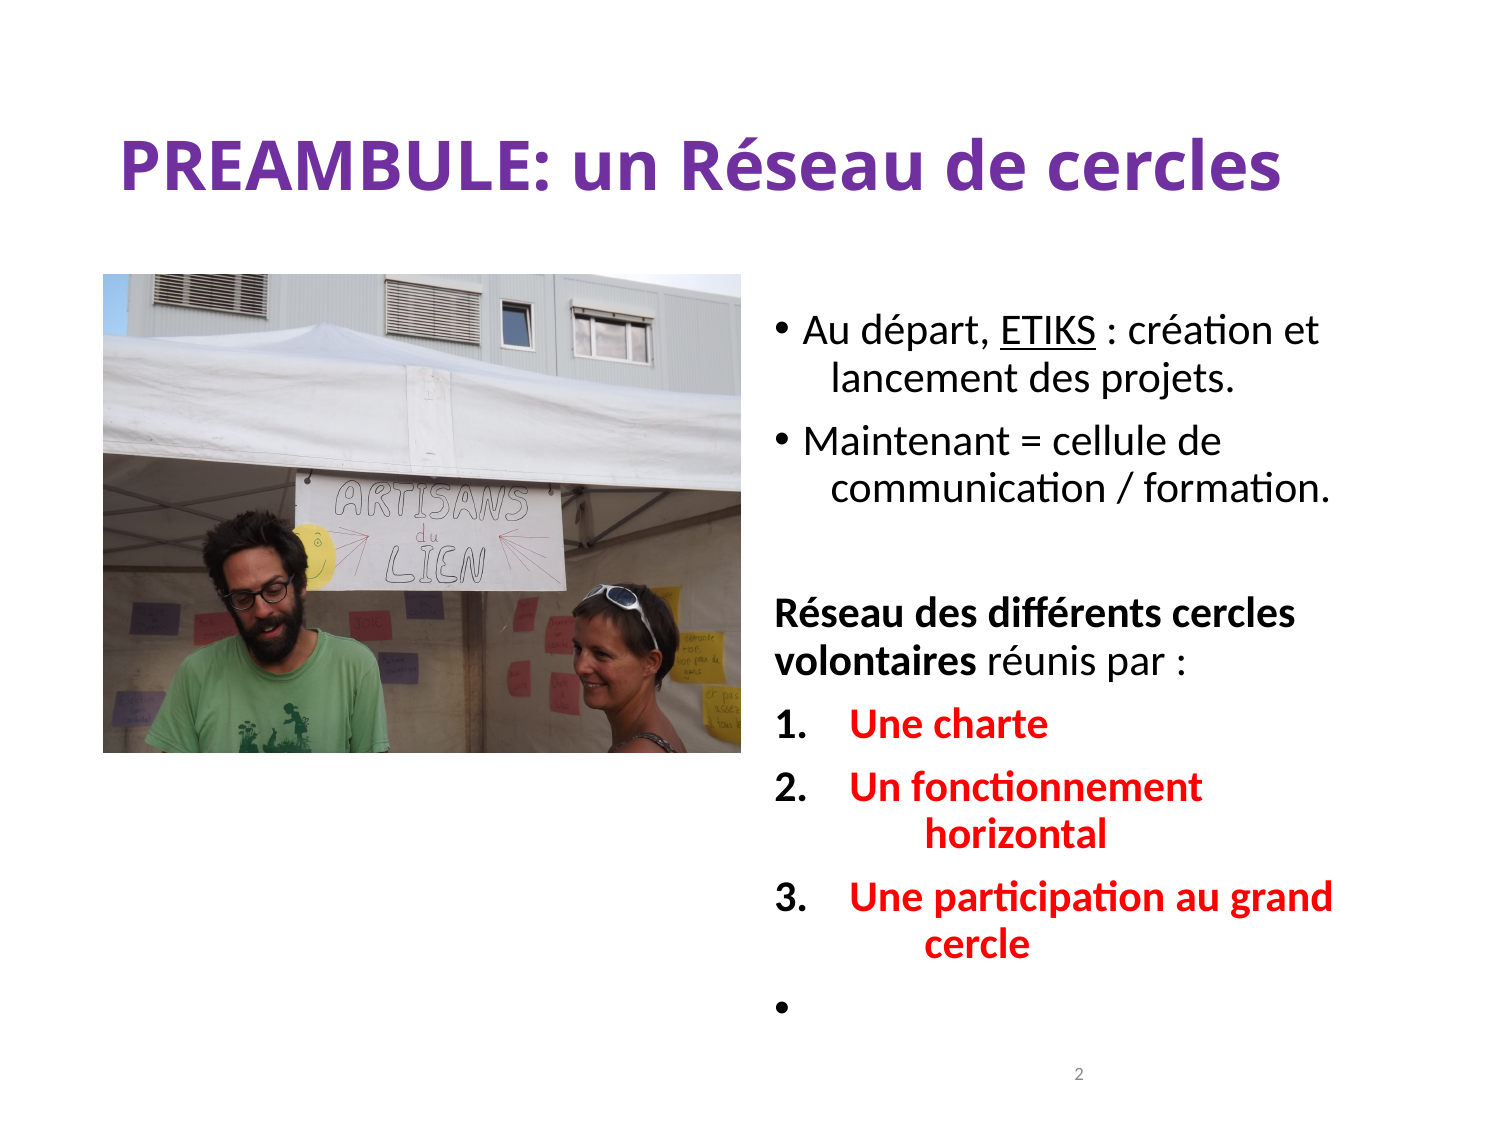

# PREAMBULE: un Réseau de cercles
Au départ, ETIKS : création et lancement des projets.
Maintenant = cellule de communication / formation.
Réseau des différents cercles volontaires réunis par :
Une charte
Un fonctionnement horizontal
Une participation au grand cercle
2